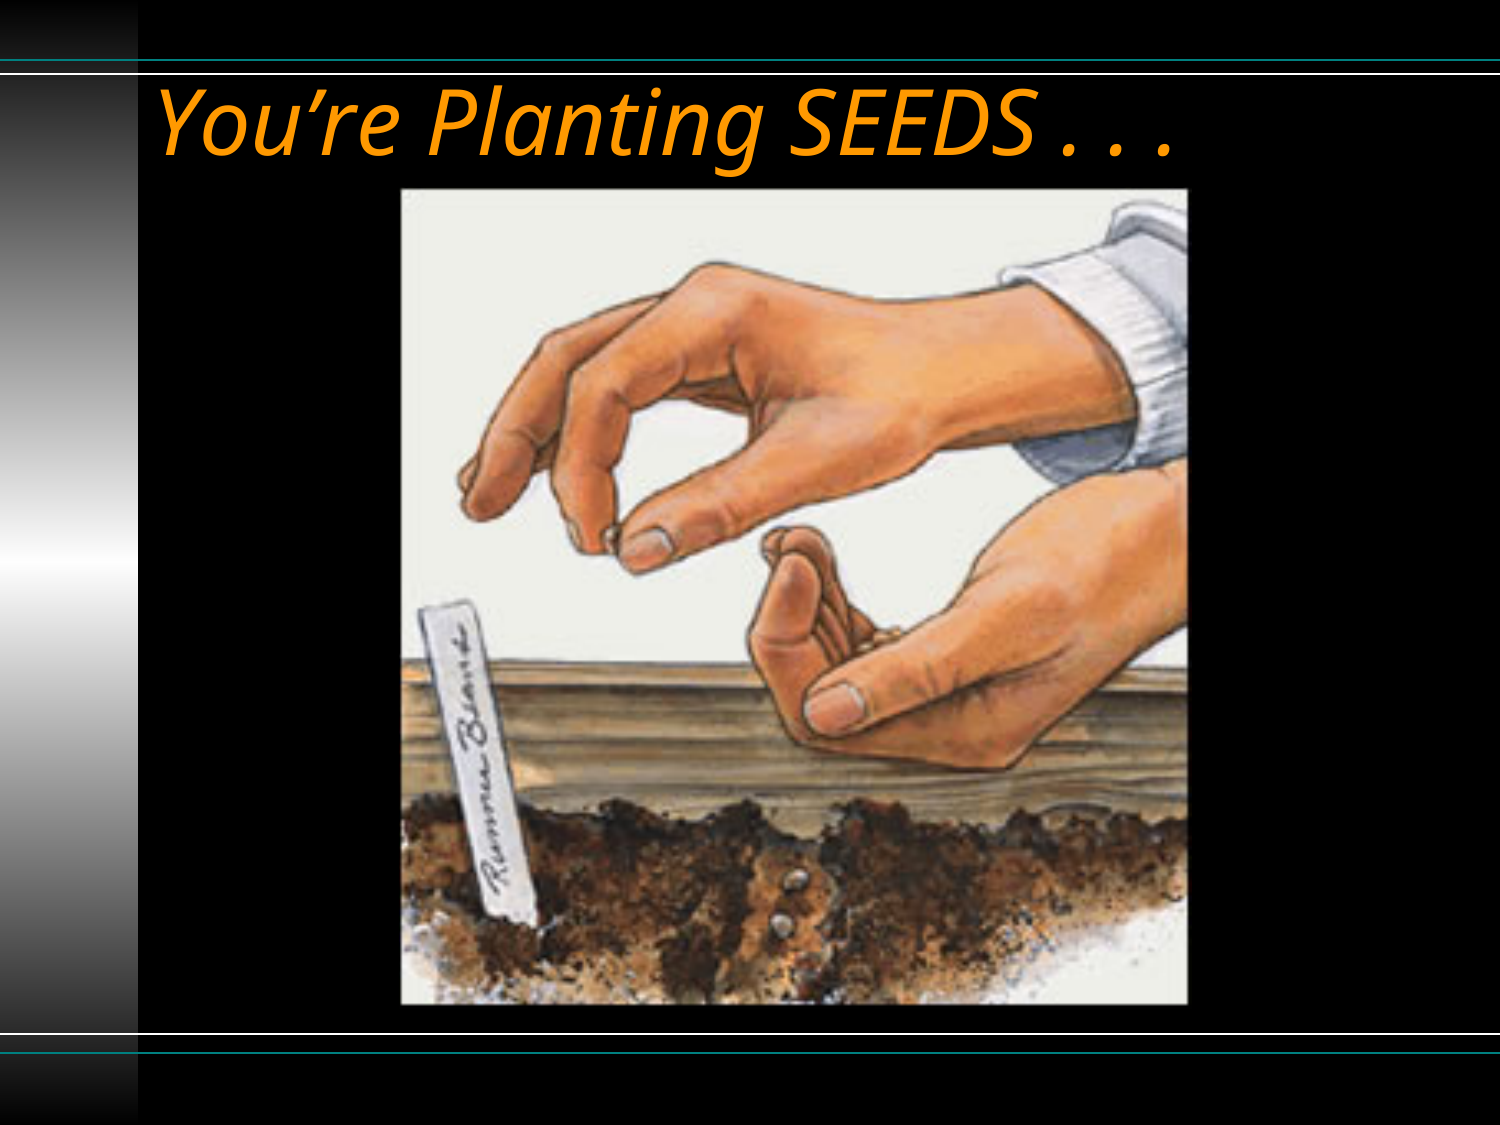

# You’re Planting SEEDS . . .